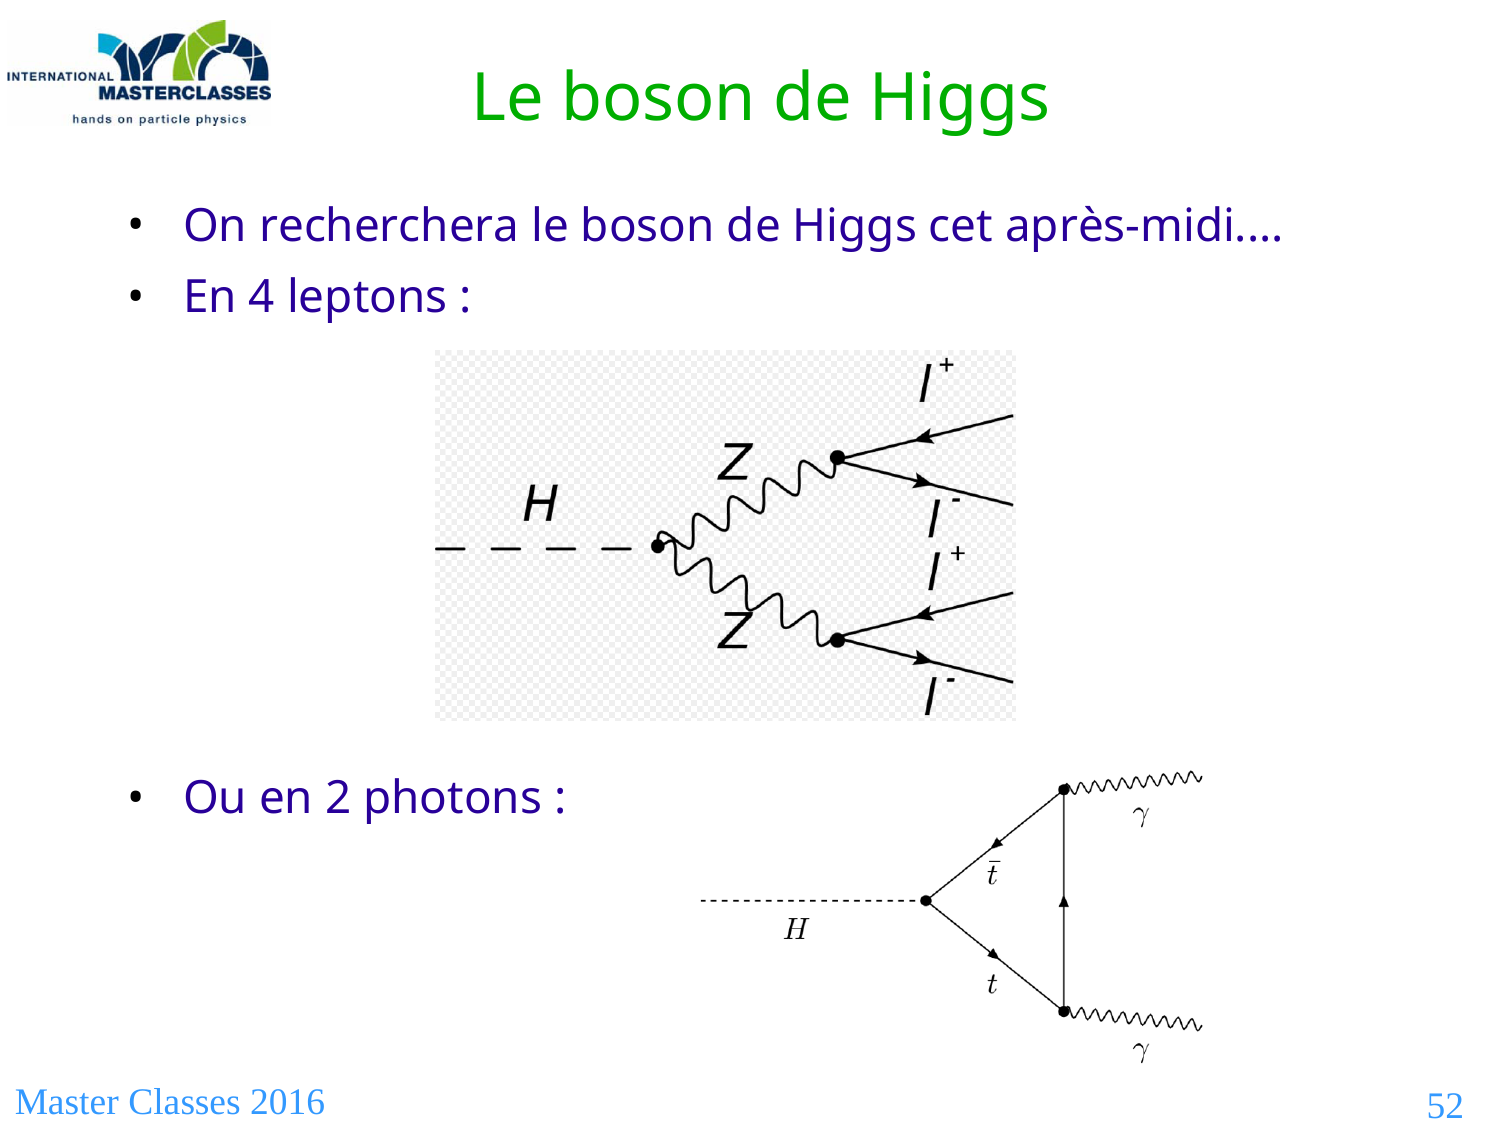

# Le boson de Higgs
On recherchera le boson de Higgs cet après-midi....
En 4 leptons :
Ou en 2 photons :
Master Classes 2016
52